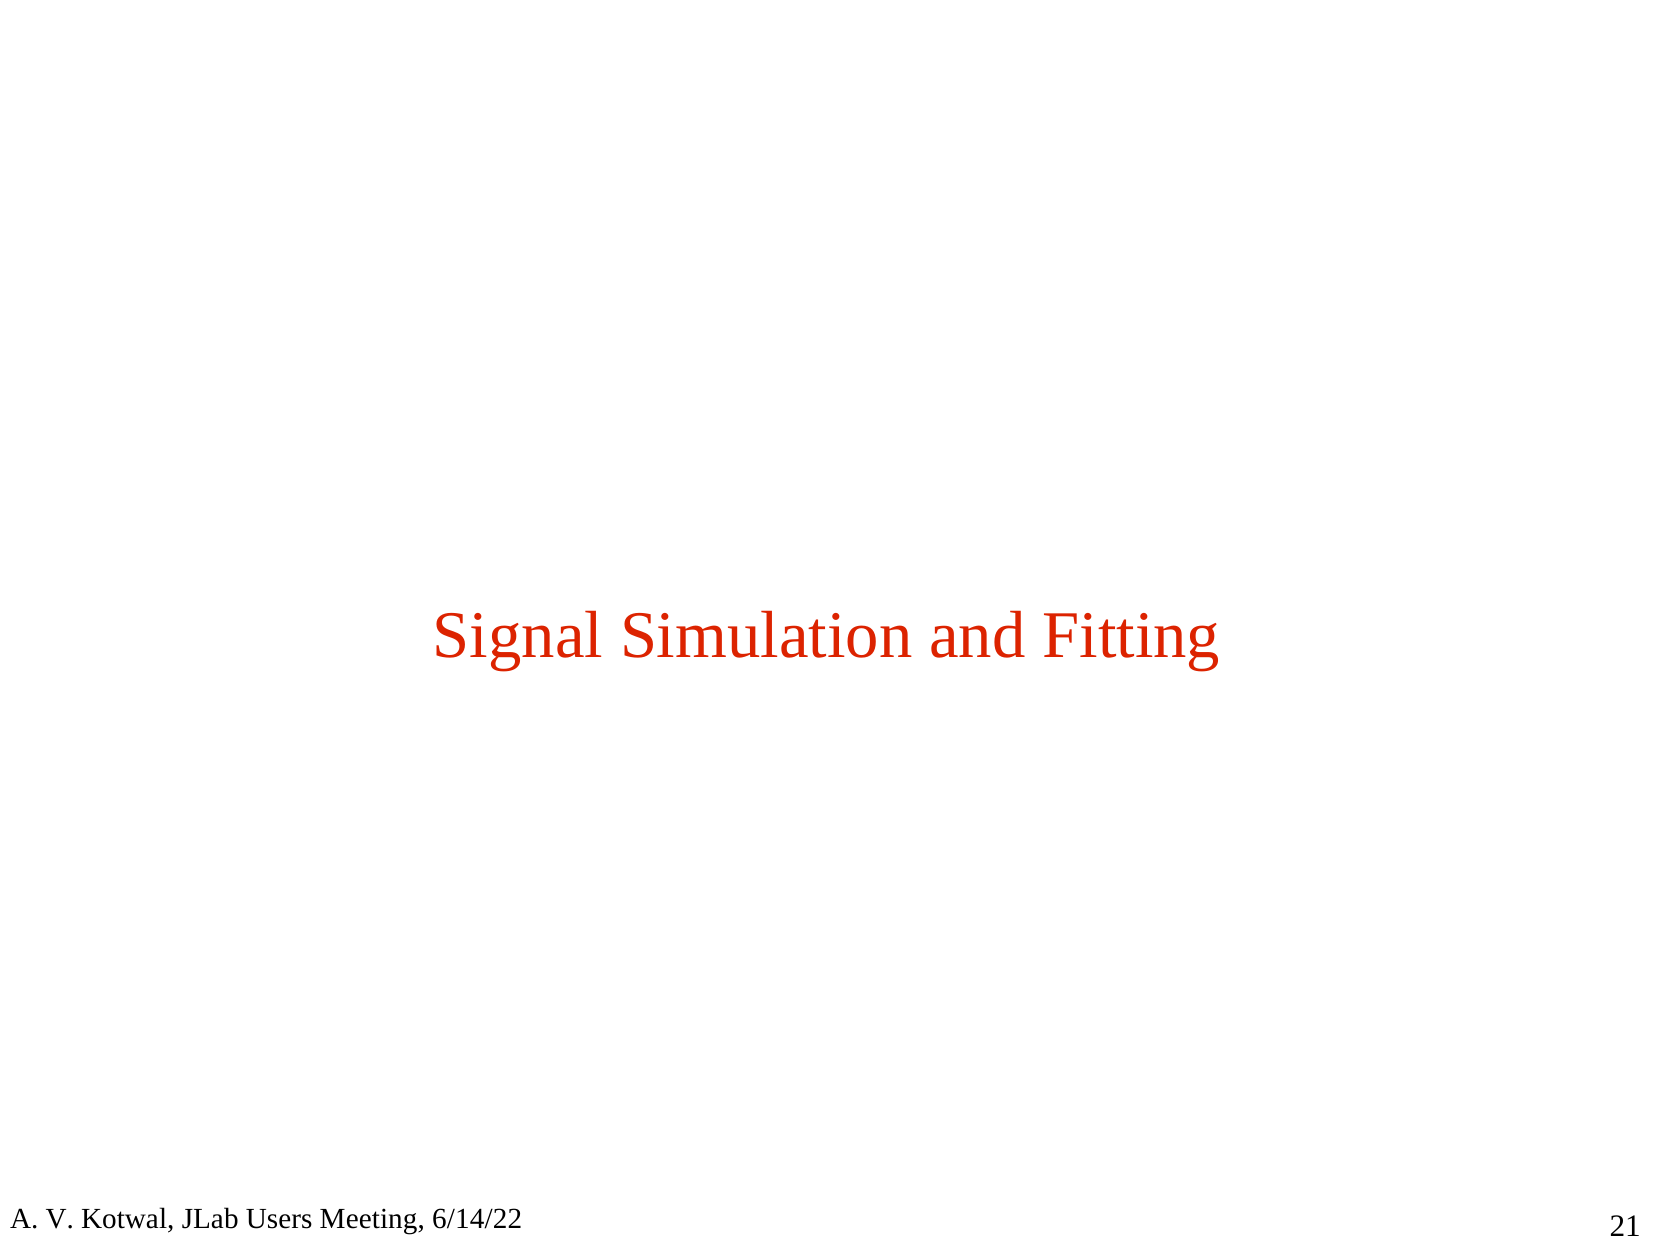

# Signal Simulation and Fitting
A. V. Kotwal, JLab Users Meeting, 6/14/22